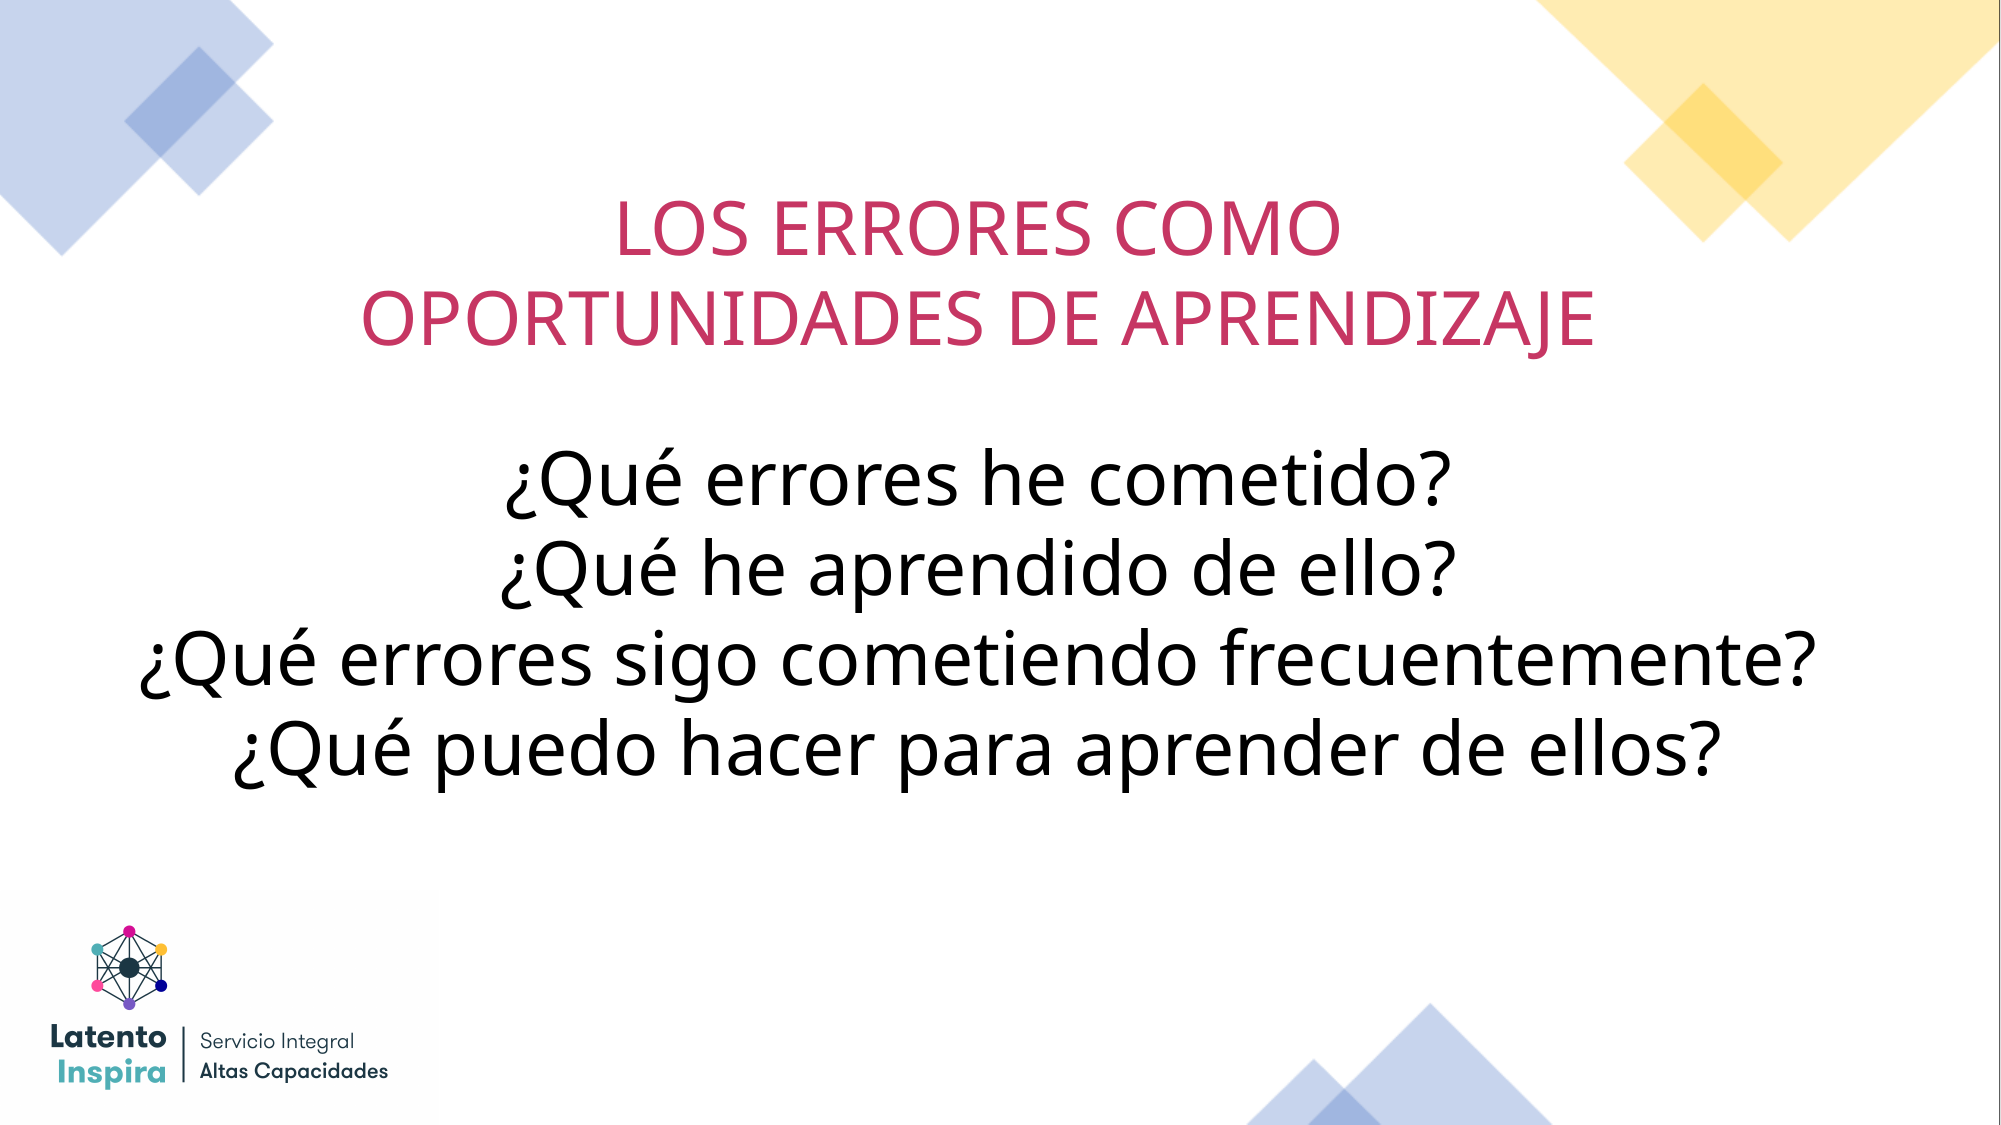

LOS ERRORES COMO
OPORTUNIDADES DE APRENDIZAJE
¿Qué errores he cometido?
¿Qué he aprendido de ello?
¿Qué errores sigo cometiendo frecuentemente?
¿Qué puedo hacer para aprender de ellos?